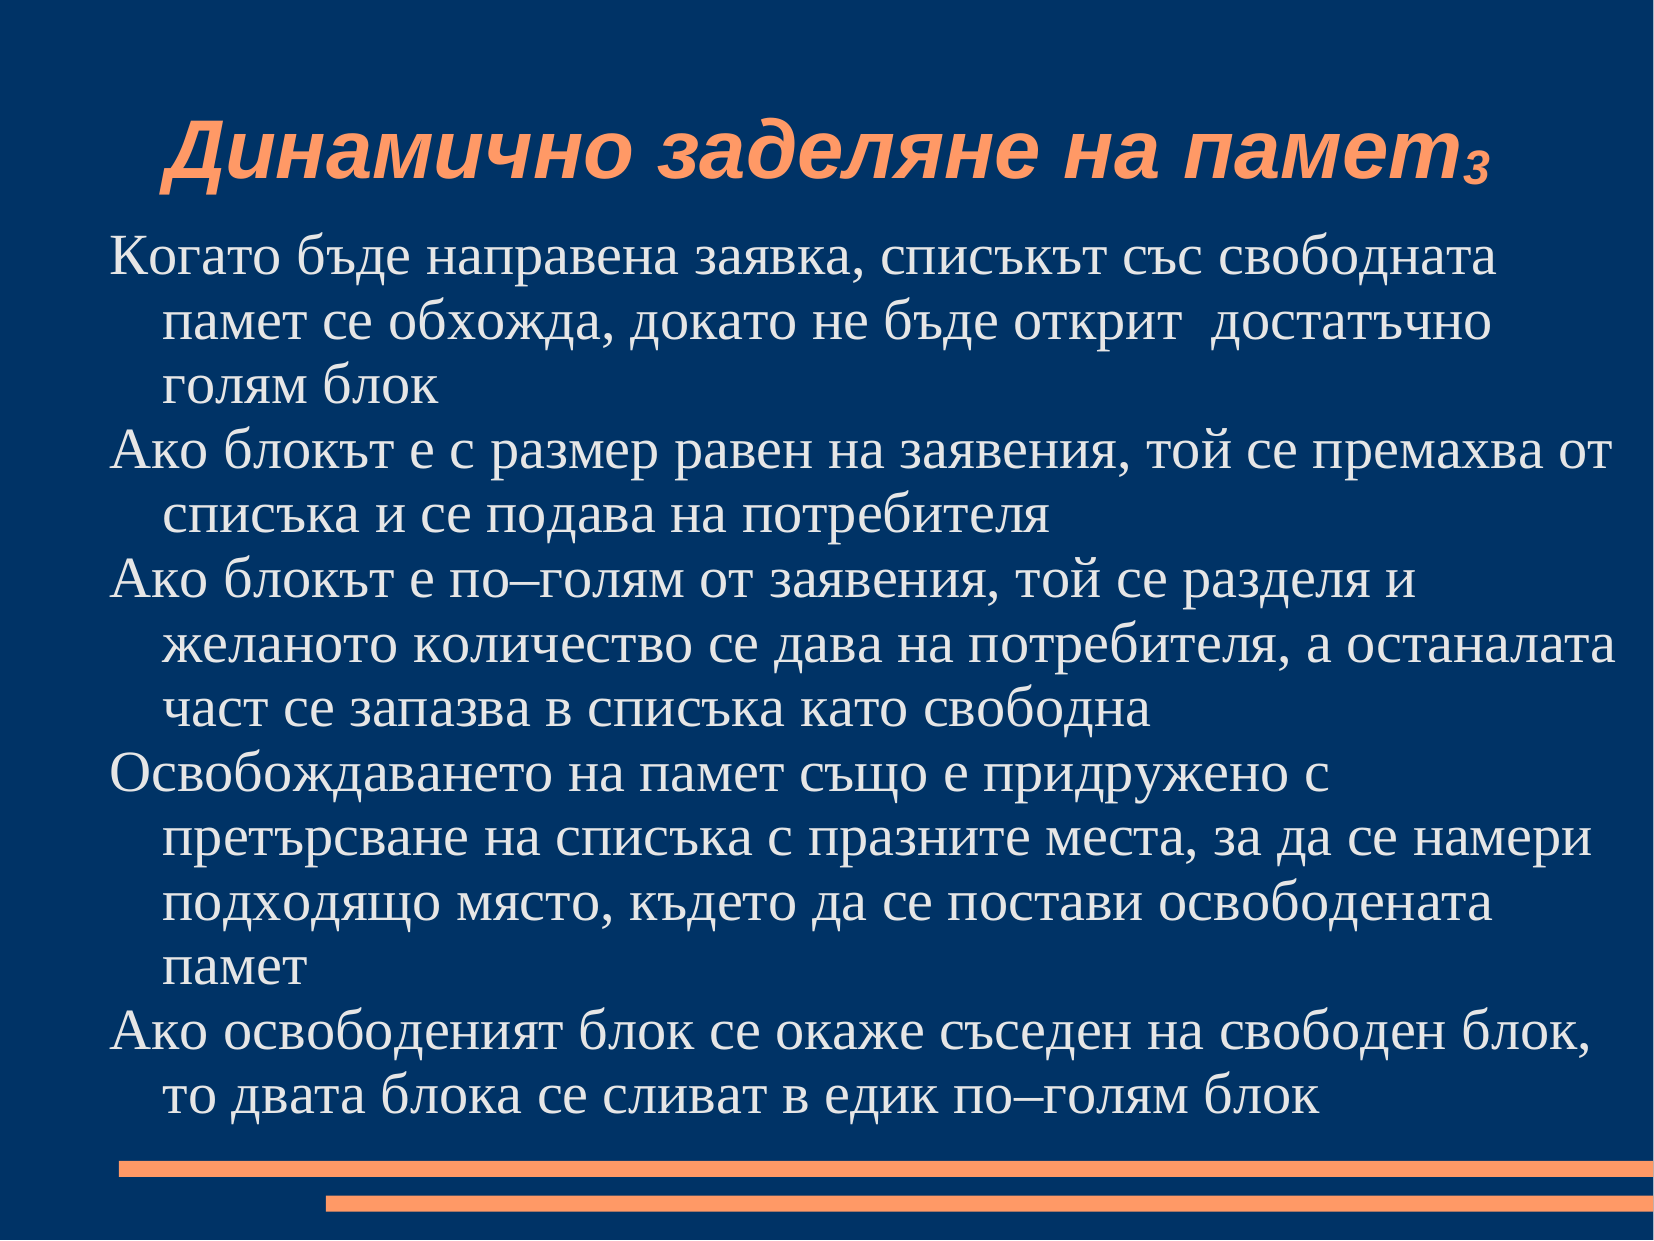

# Динамично заделяне на памет3
Когато бъде направена заявка, списъкът със свободната памет се обхожда, докато не бъде открит достатъчно голям блок
Ако блокът е с размер равен на заявения, той се премахва от списъка и се подава на потребителя
Ако блокът е по–голям от заявения, той се разделя и желаното количество се дава на потребителя, а останалата част се запазва в списъка като свободна
Освобождаването на памет също е придружено с претърсване на списъка с празните места, за да се намери подходящо място, където да се постави освободената памет
Ако освободеният блок се окаже съседен на свободен блок, то двата блока се сливат в едик по–голям блок